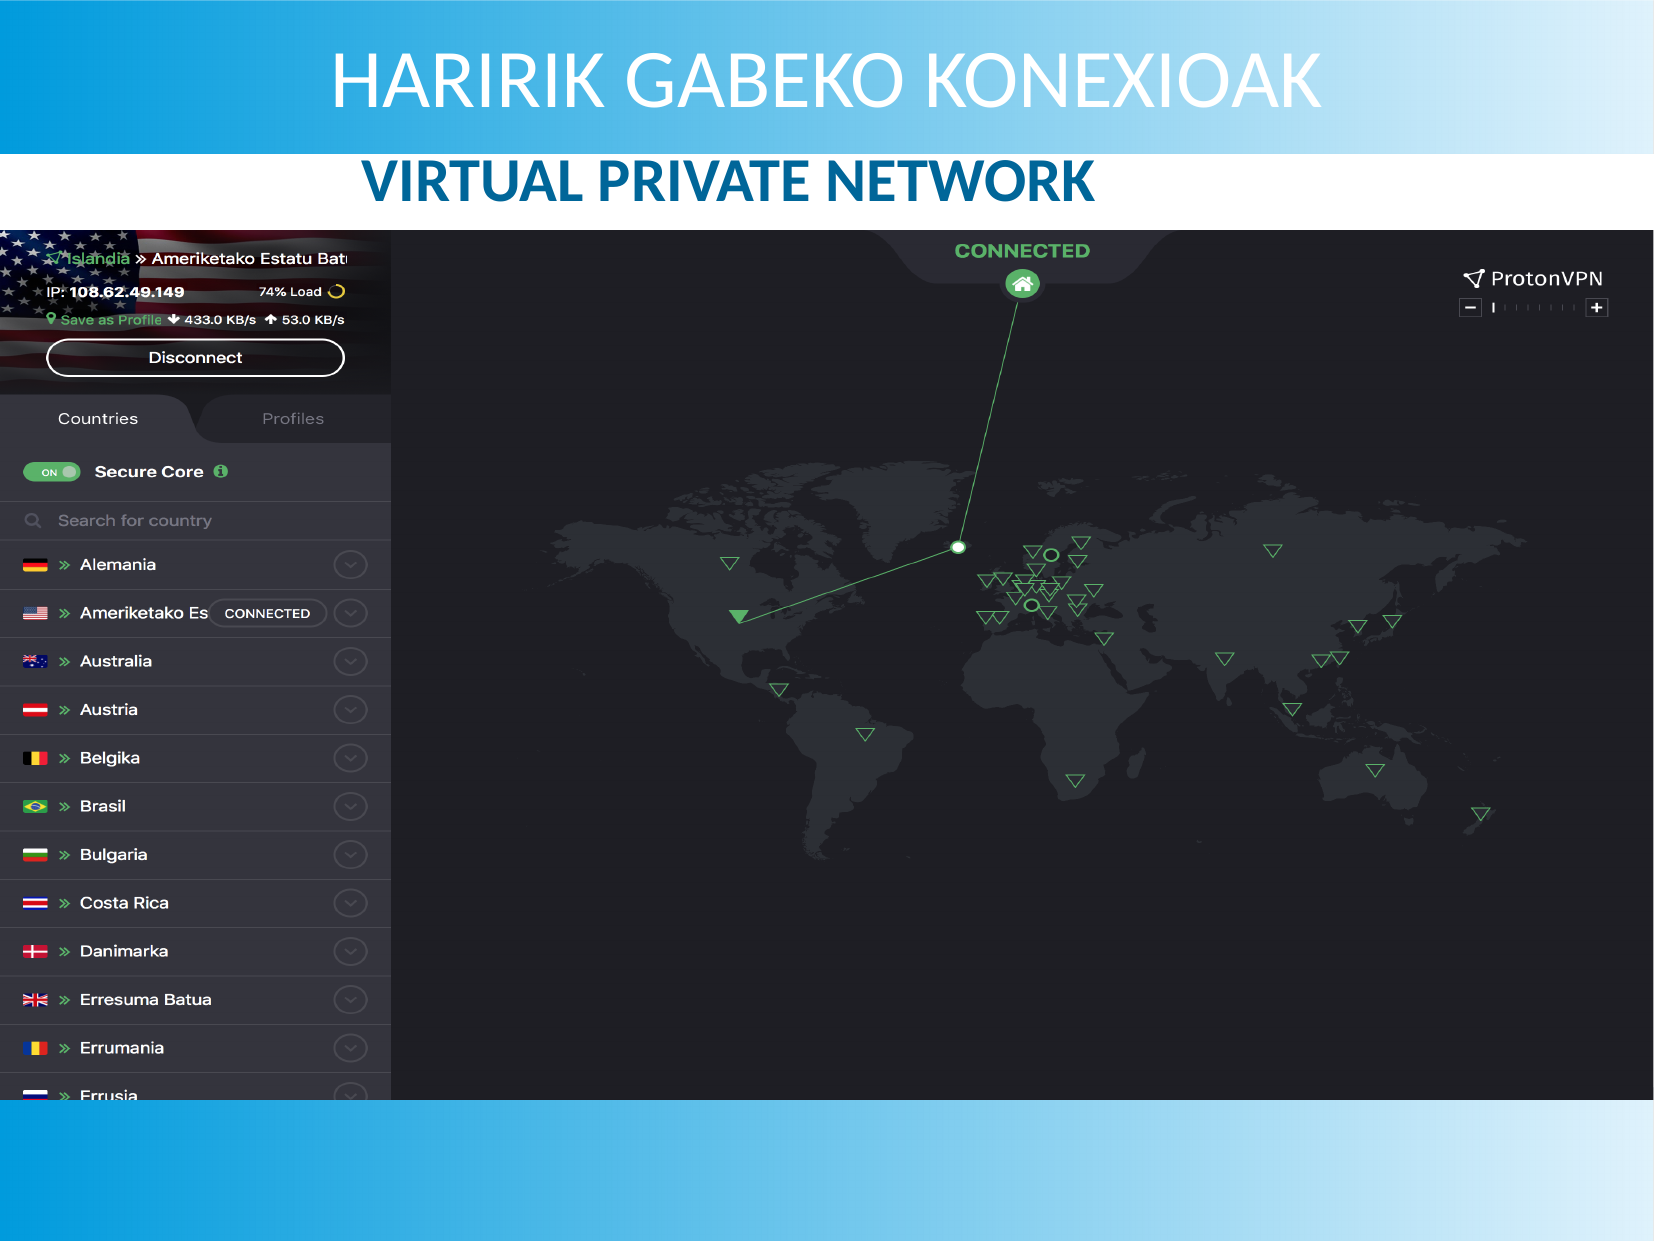

# HARIRIK GABEKO KONEXIOAK
VIRTUAL PRIVATE NETWORK